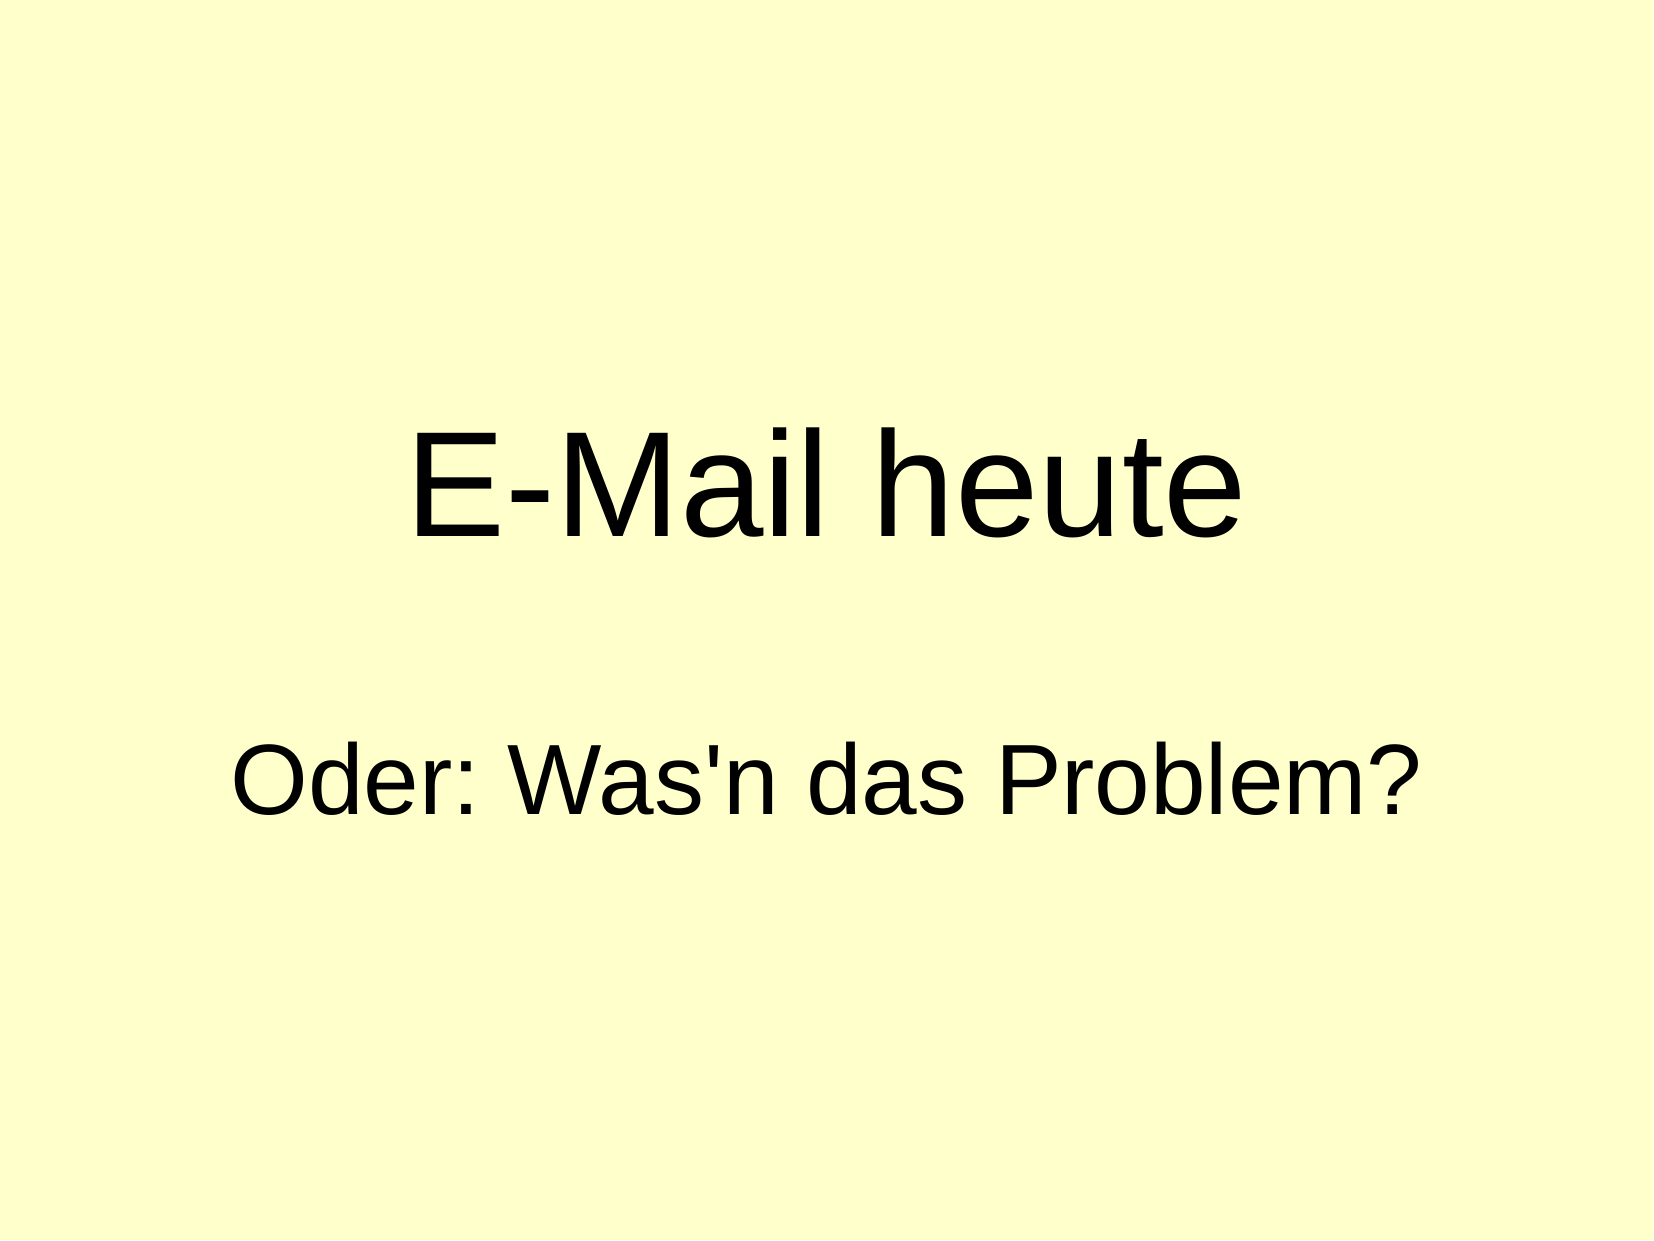

# E-Mail heute
Oder: Was'n das Problem?